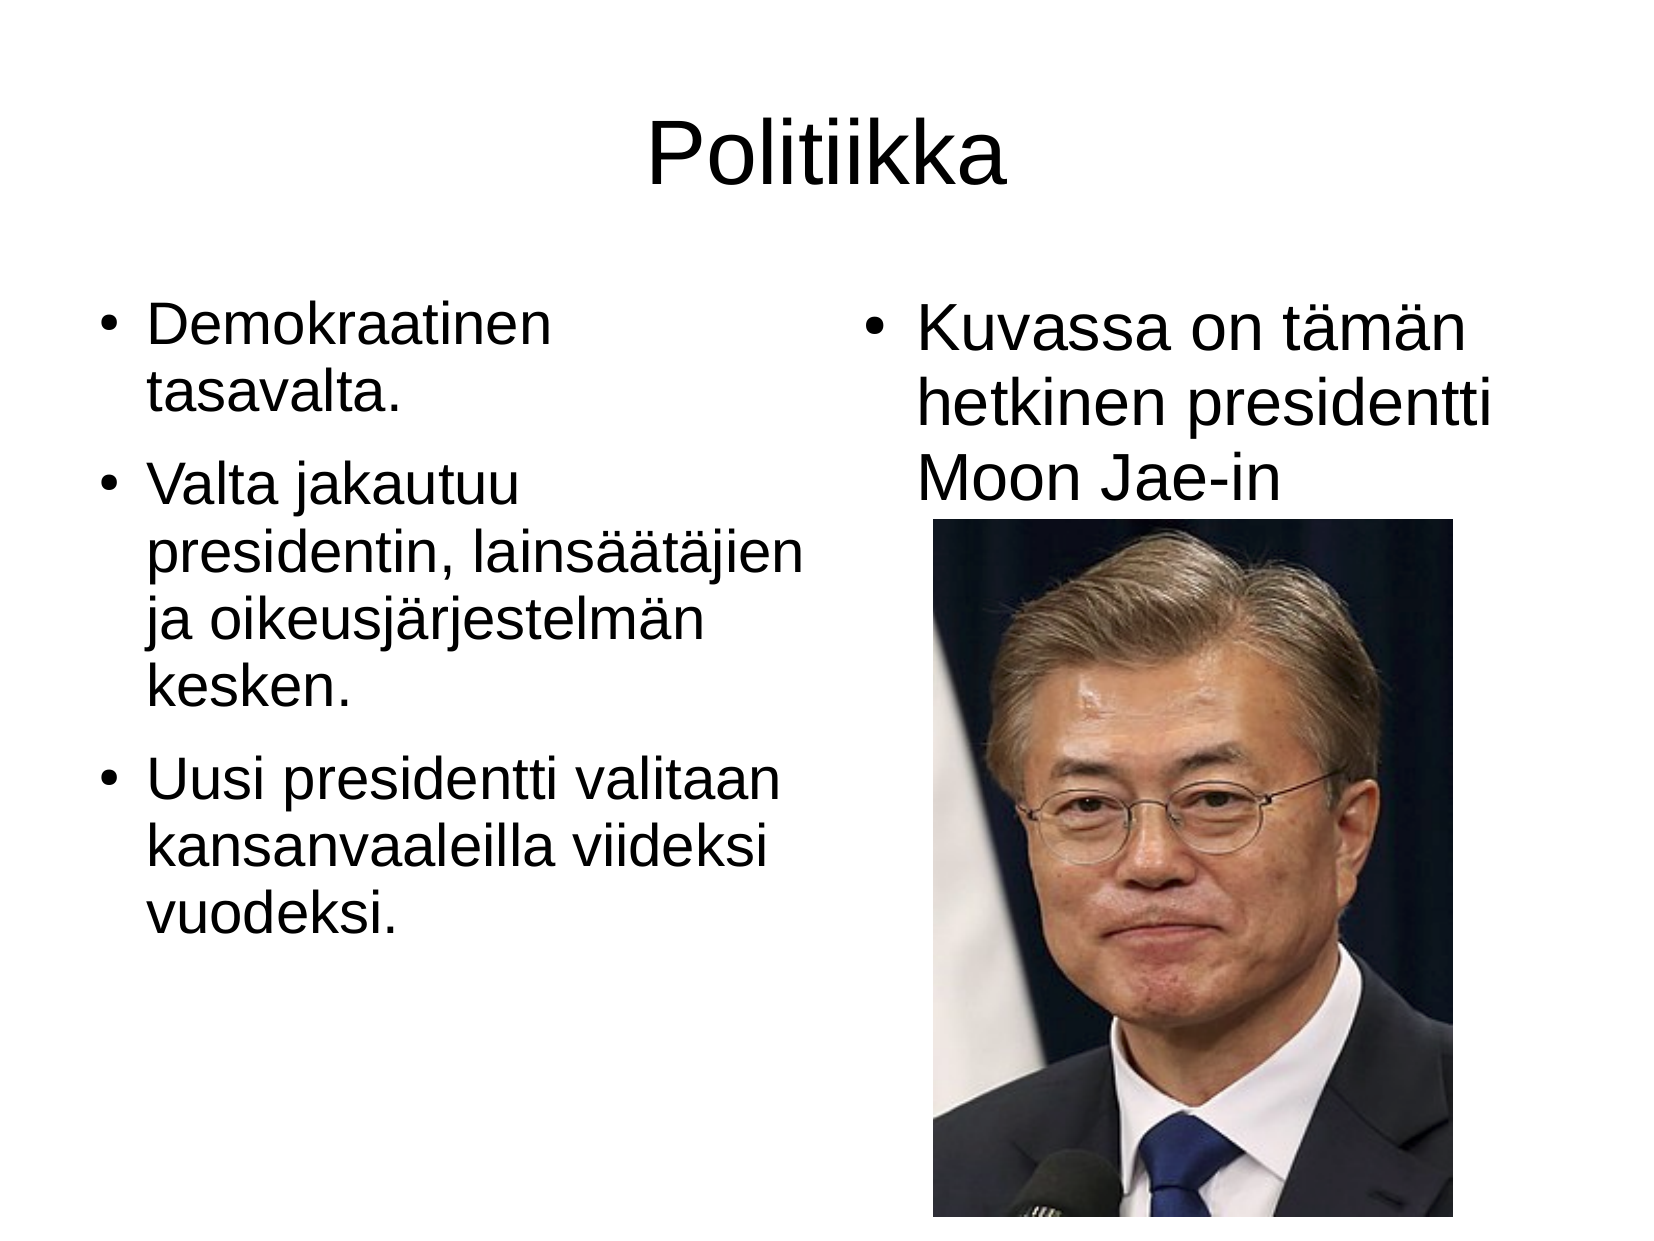

# Politiikka
Demokraatinen tasavalta.
Valta jakautuu presidentin, lainsäätäjien ja oikeusjärjestelmän kesken.
Uusi presidentti valitaan kansanvaaleilla viideksi vuodeksi.
Kuvassa on tämän hetkinen presidentti Moon Jae-in